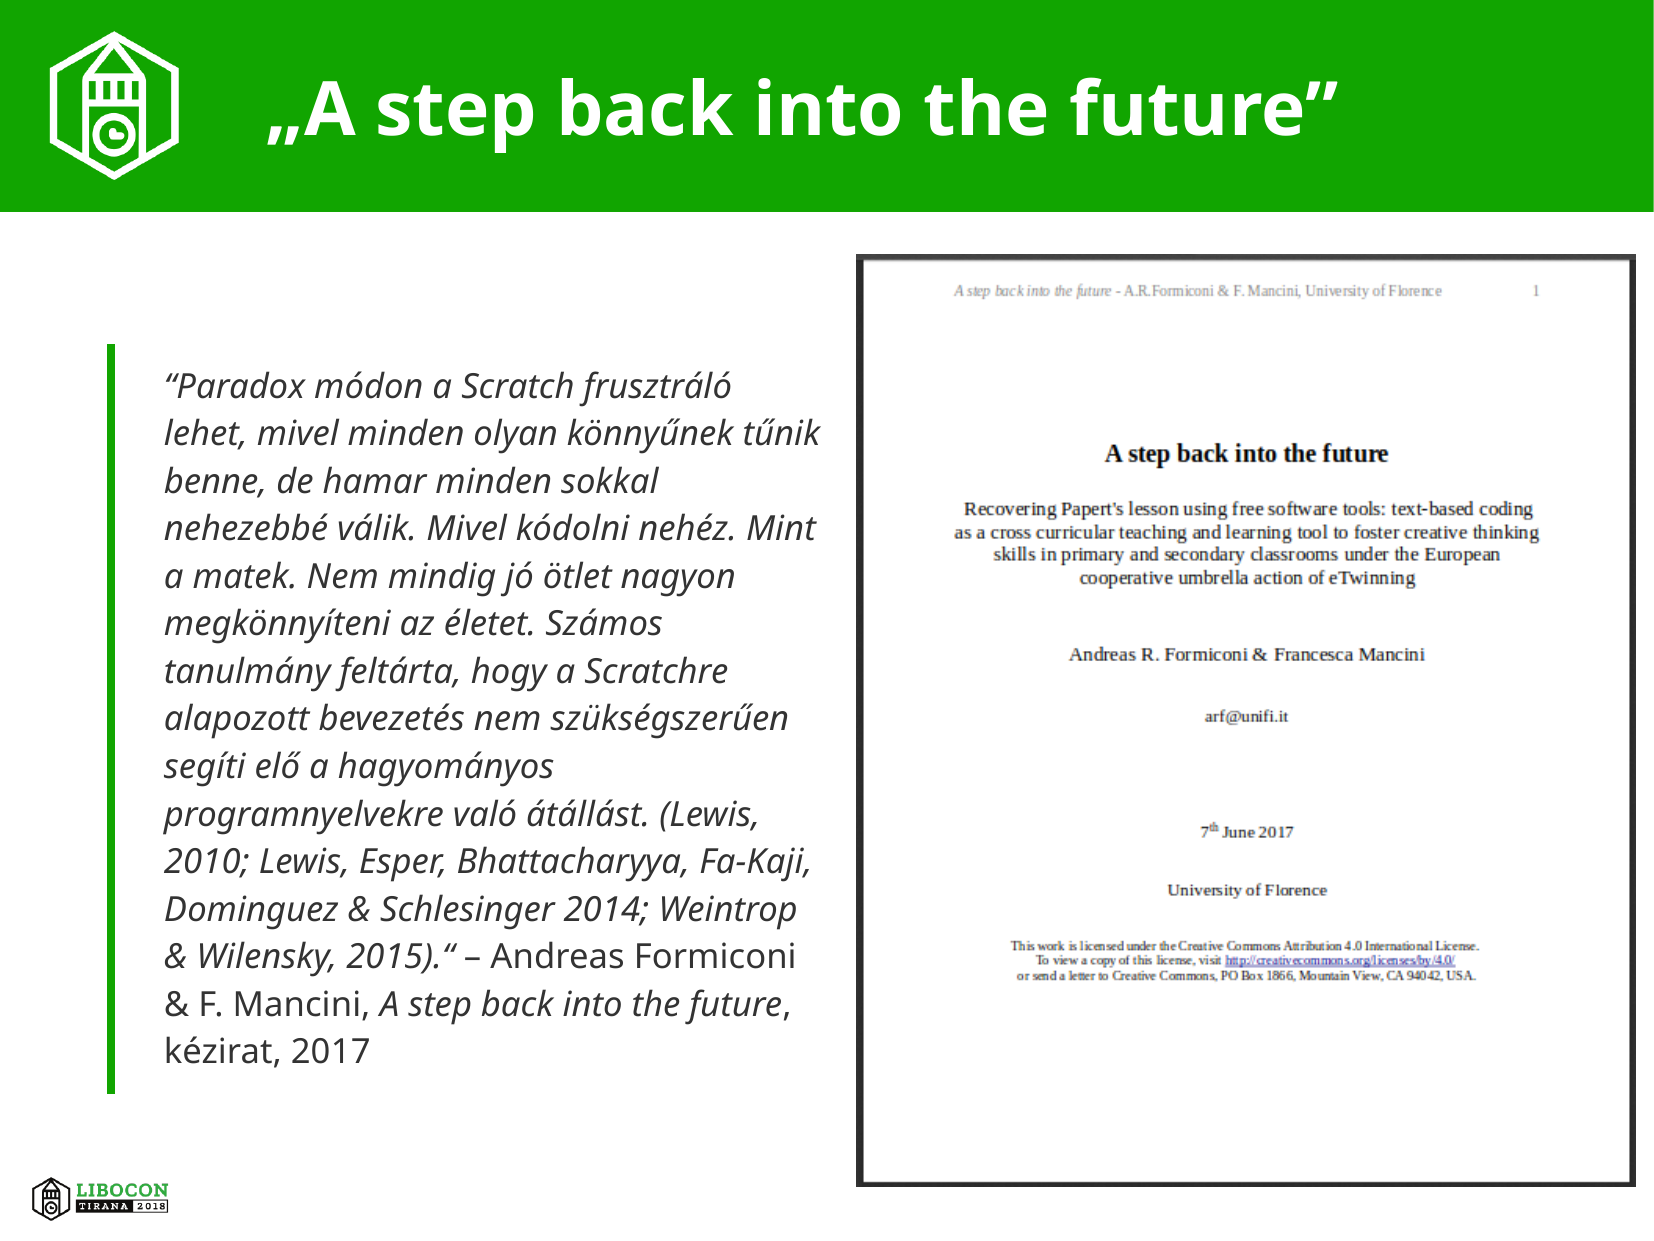

# „A step back into the future”
x
“Paradox módon a Scratch frusztráló lehet, mivel minden olyan könnyűnek tűnik benne, de hamar minden sokkal nehezebbé válik. Mivel kódolni nehéz. Mint a matek. Nem mindig jó ötlet nagyon megkönnyíteni az életet. Számos tanulmány feltárta, hogy a Scratchre alapozott bevezetés nem szükségszerűen segíti elő a hagyományos programnyelvekre való átállást. (Lewis, 2010; Lewis, Esper, Bhattacharyya, Fa-Kaji, Dominguez & Schlesinger 2014; Weintrop & Wilensky, 2015).“ – Andreas Formiconi & F. Mancini, A step back into the future, kézirat, 2017